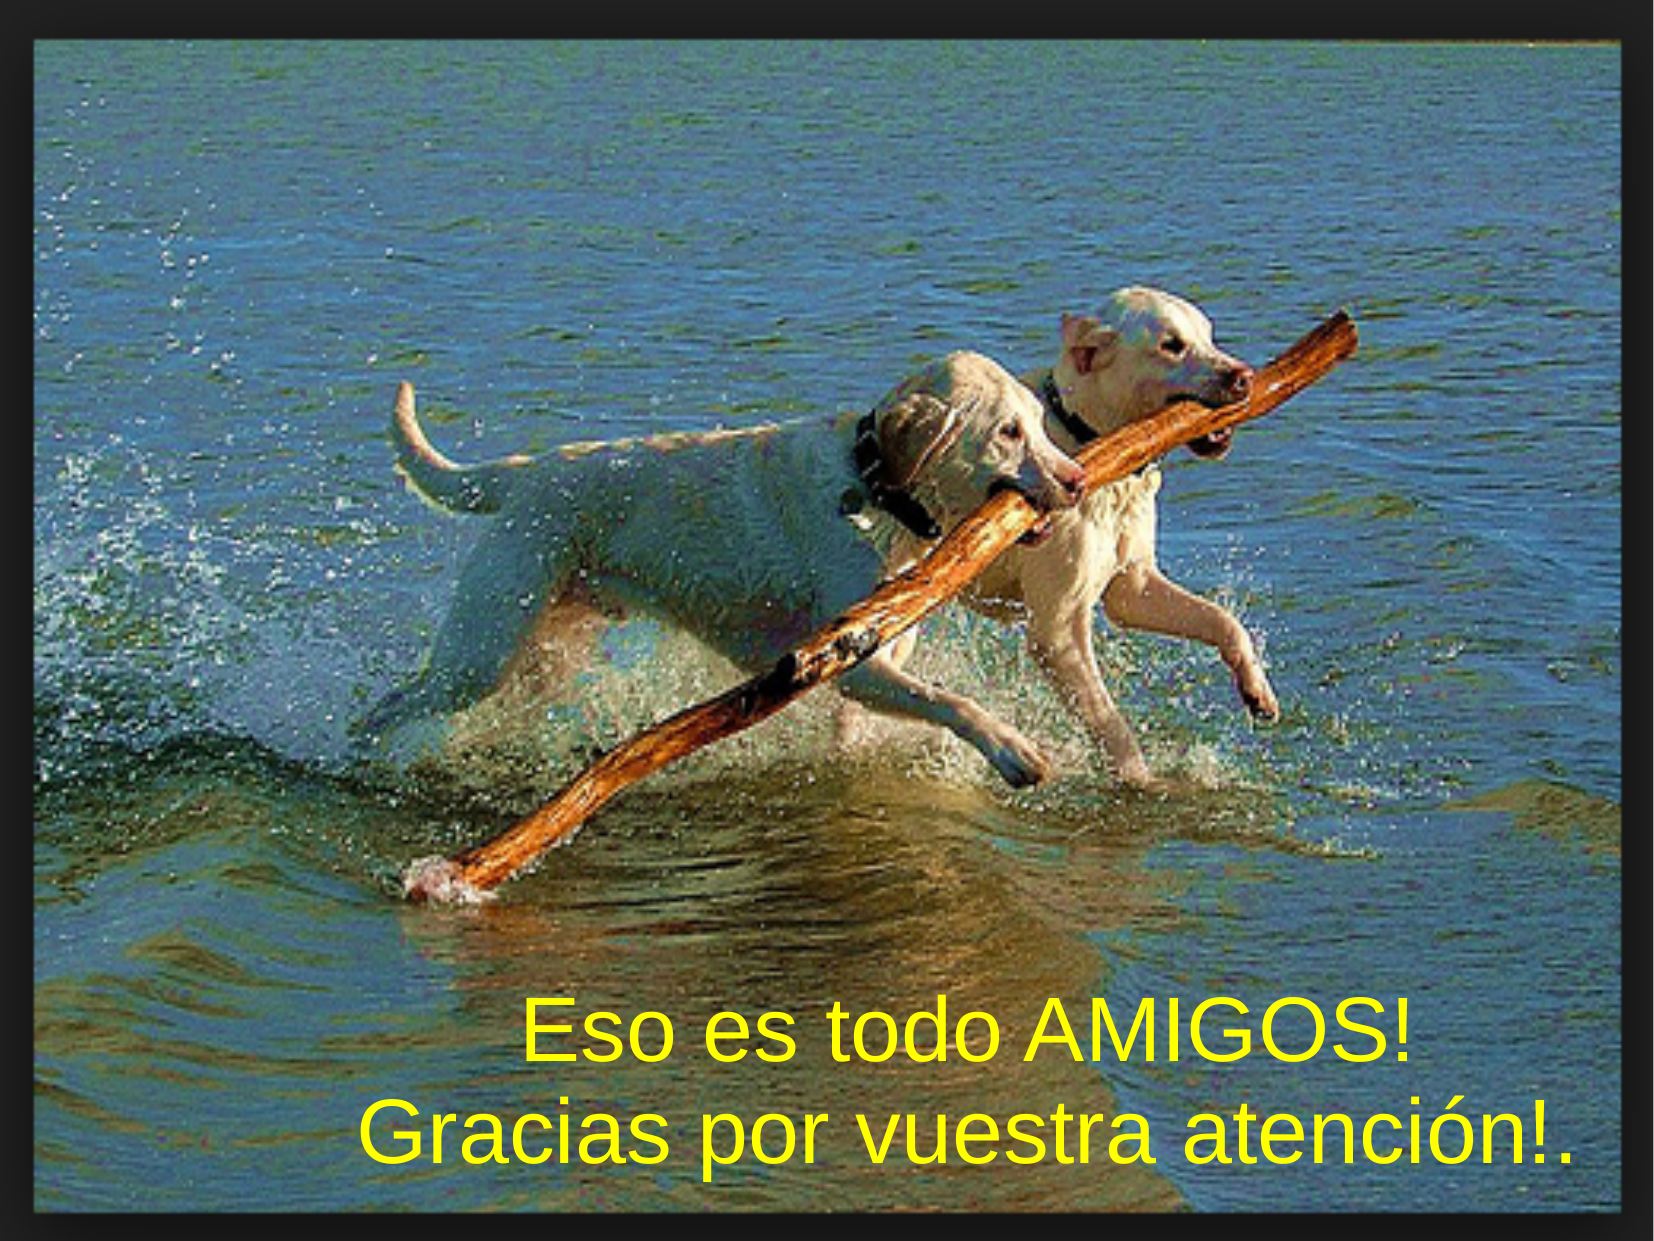

# Eso es todo AMIGOS! Gracias por vuestra atención!.